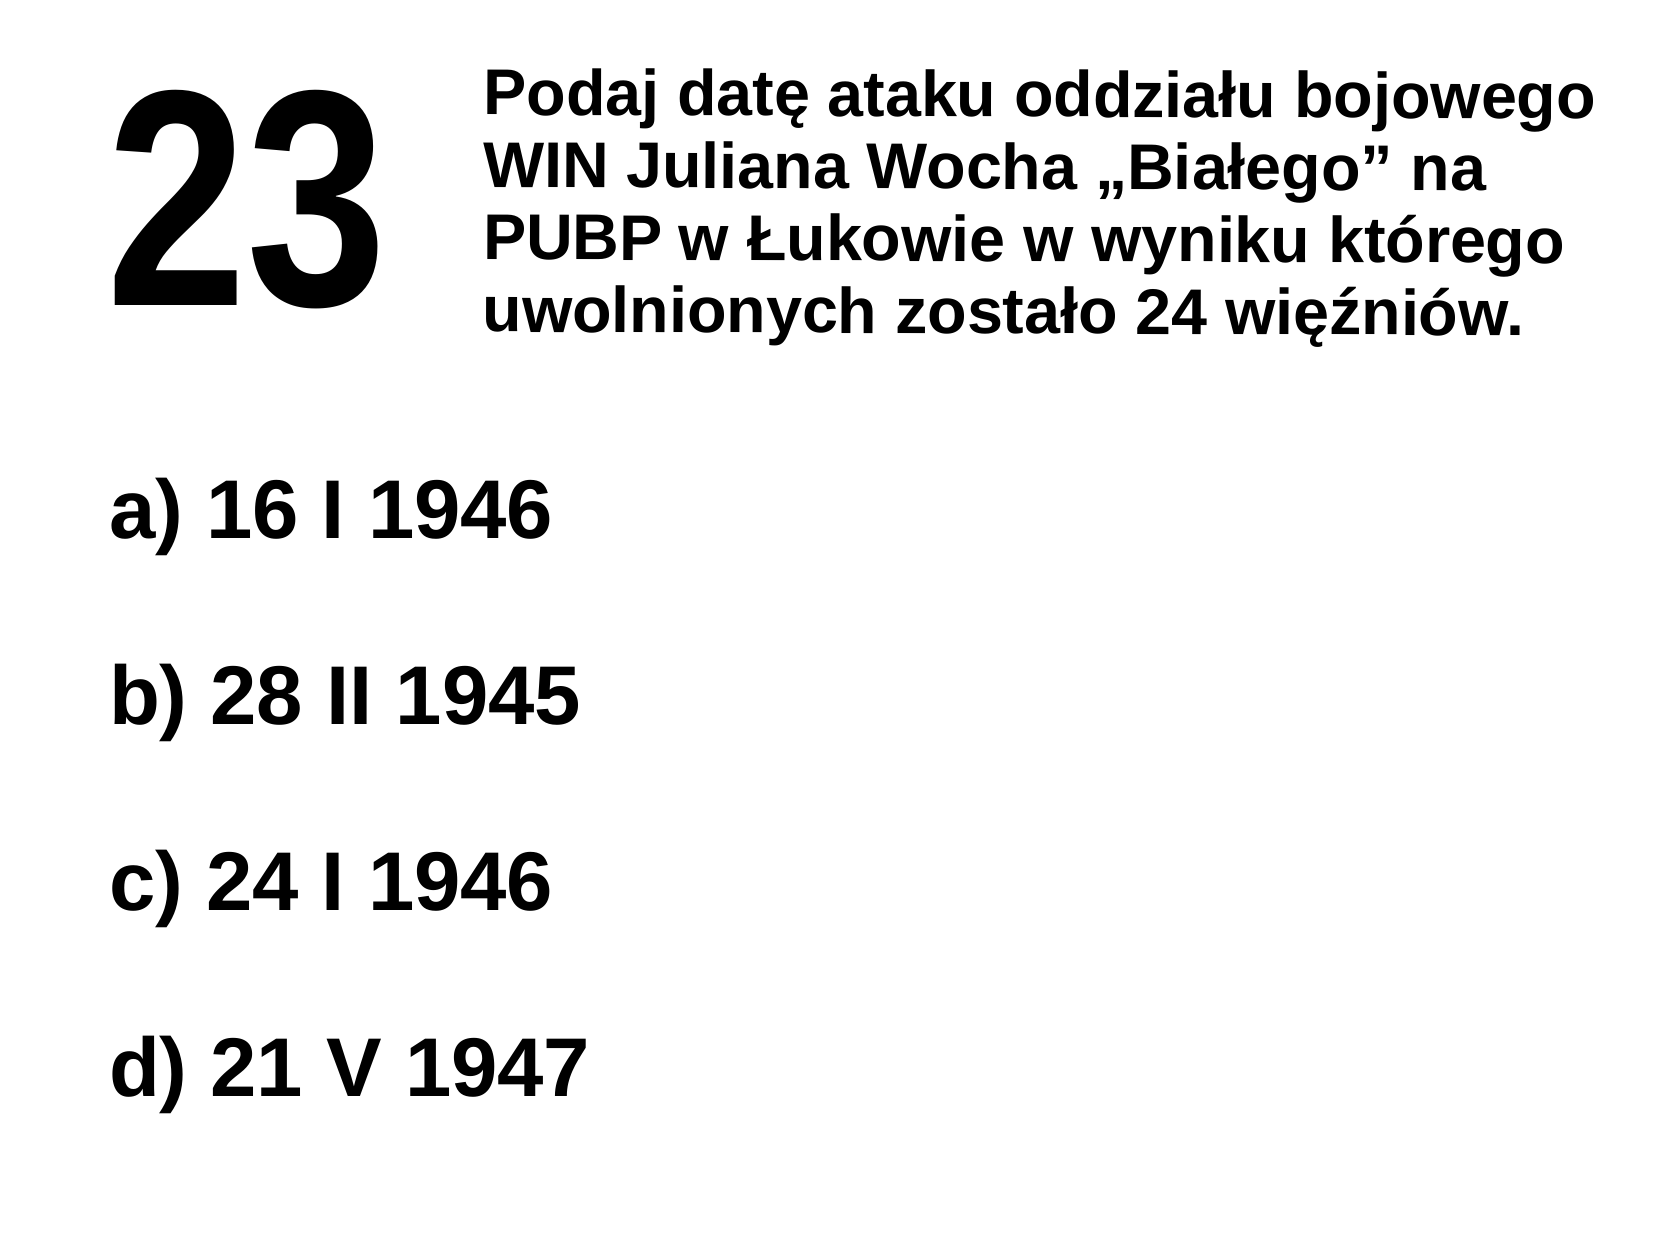

23
Podaj datę ataku oddziału bojowego WIN Juliana Wocha „Białego” na PUBP w Łukowie w wyniku którego uwolnionych zostało 24 więźniów.
a) 16 I 1946
b) 28 II 1945
c) 24 I 1946
d) 21 V 1947